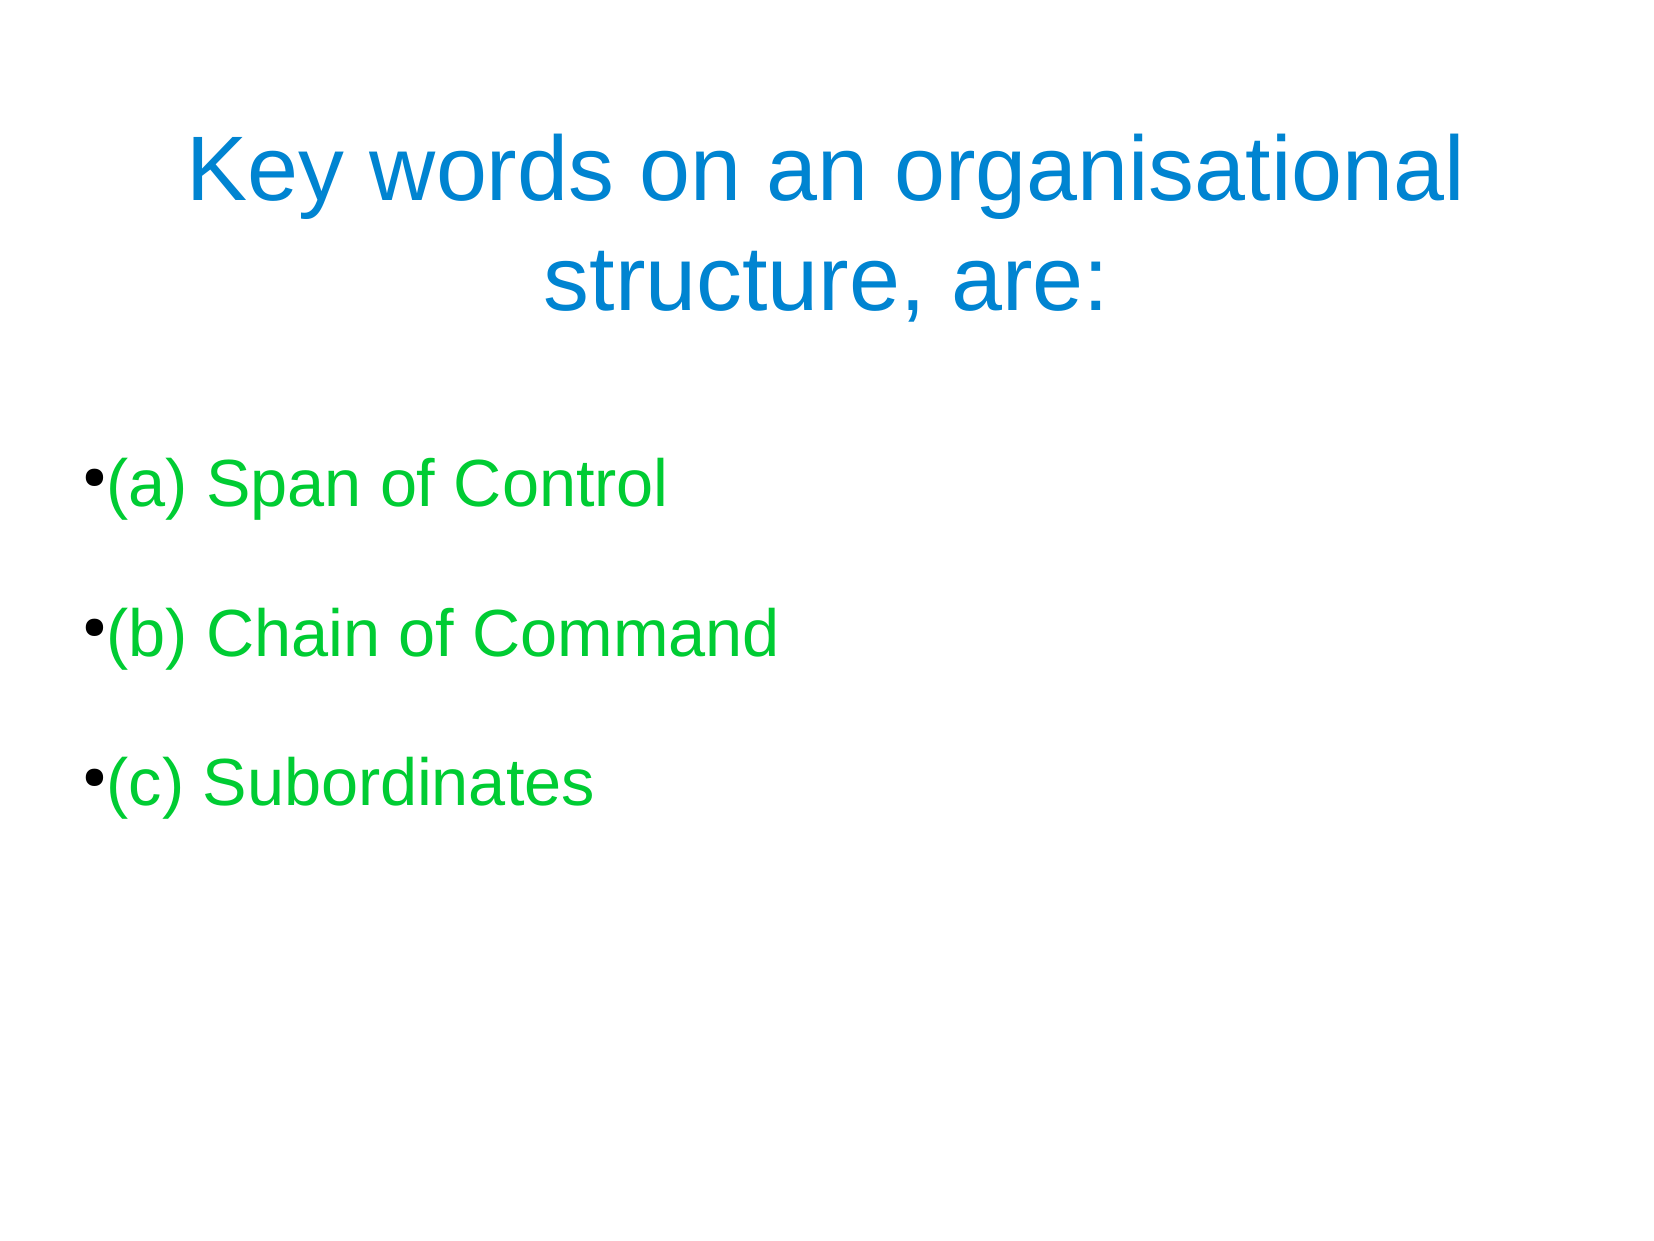

# Key words on an organisational structure, are:
(a) Span of Control
(b) Chain of Command
(c) Subordinates